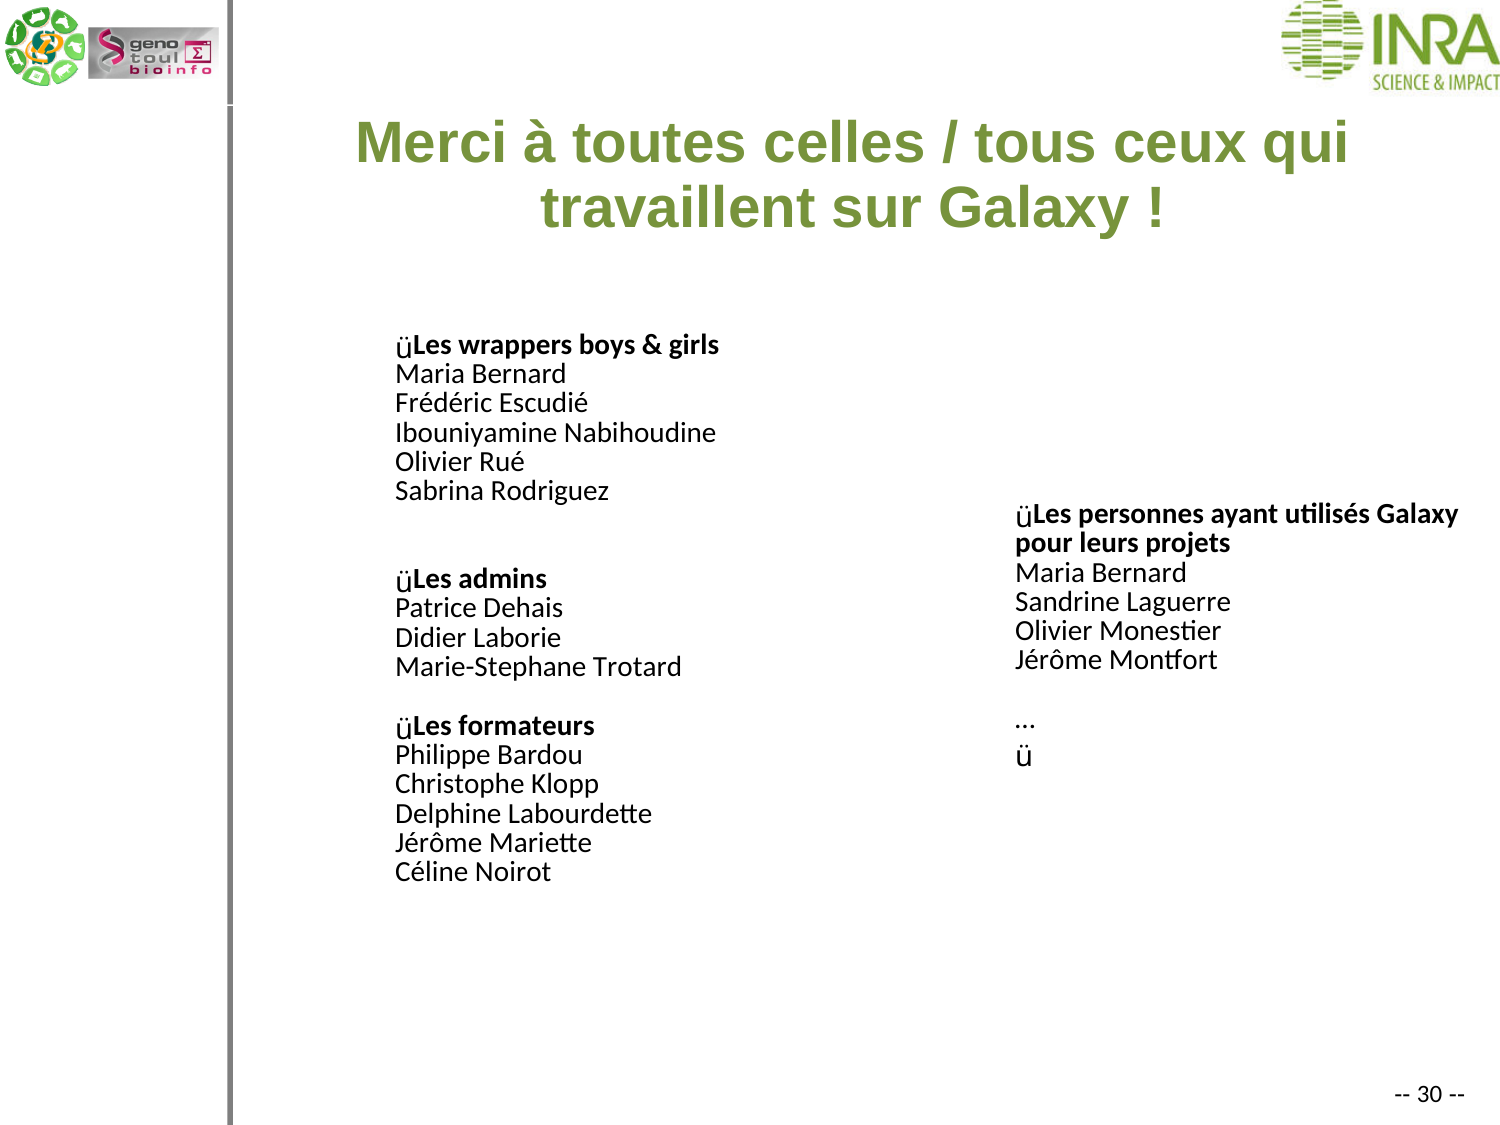

Merci à toutes celles / tous ceux qui travaillent sur Galaxy !
Les wrappers boys & girls
Maria Bernard
Frédéric Escudié
Ibouniyamine Nabihoudine
Olivier Rué
Sabrina Rodriguez
Les admins
Patrice Dehais
Didier Laborie
Marie-Stephane Trotard
Les formateurs
Philippe Bardou
Christophe Klopp
Delphine Labourdette
Jérôme Mariette
Céline Noirot
Les personnes ayant utilisés Galaxy pour leurs projets
Maria Bernard
Sandrine Laguerre
Olivier Monestier
Jérôme Montfort
…